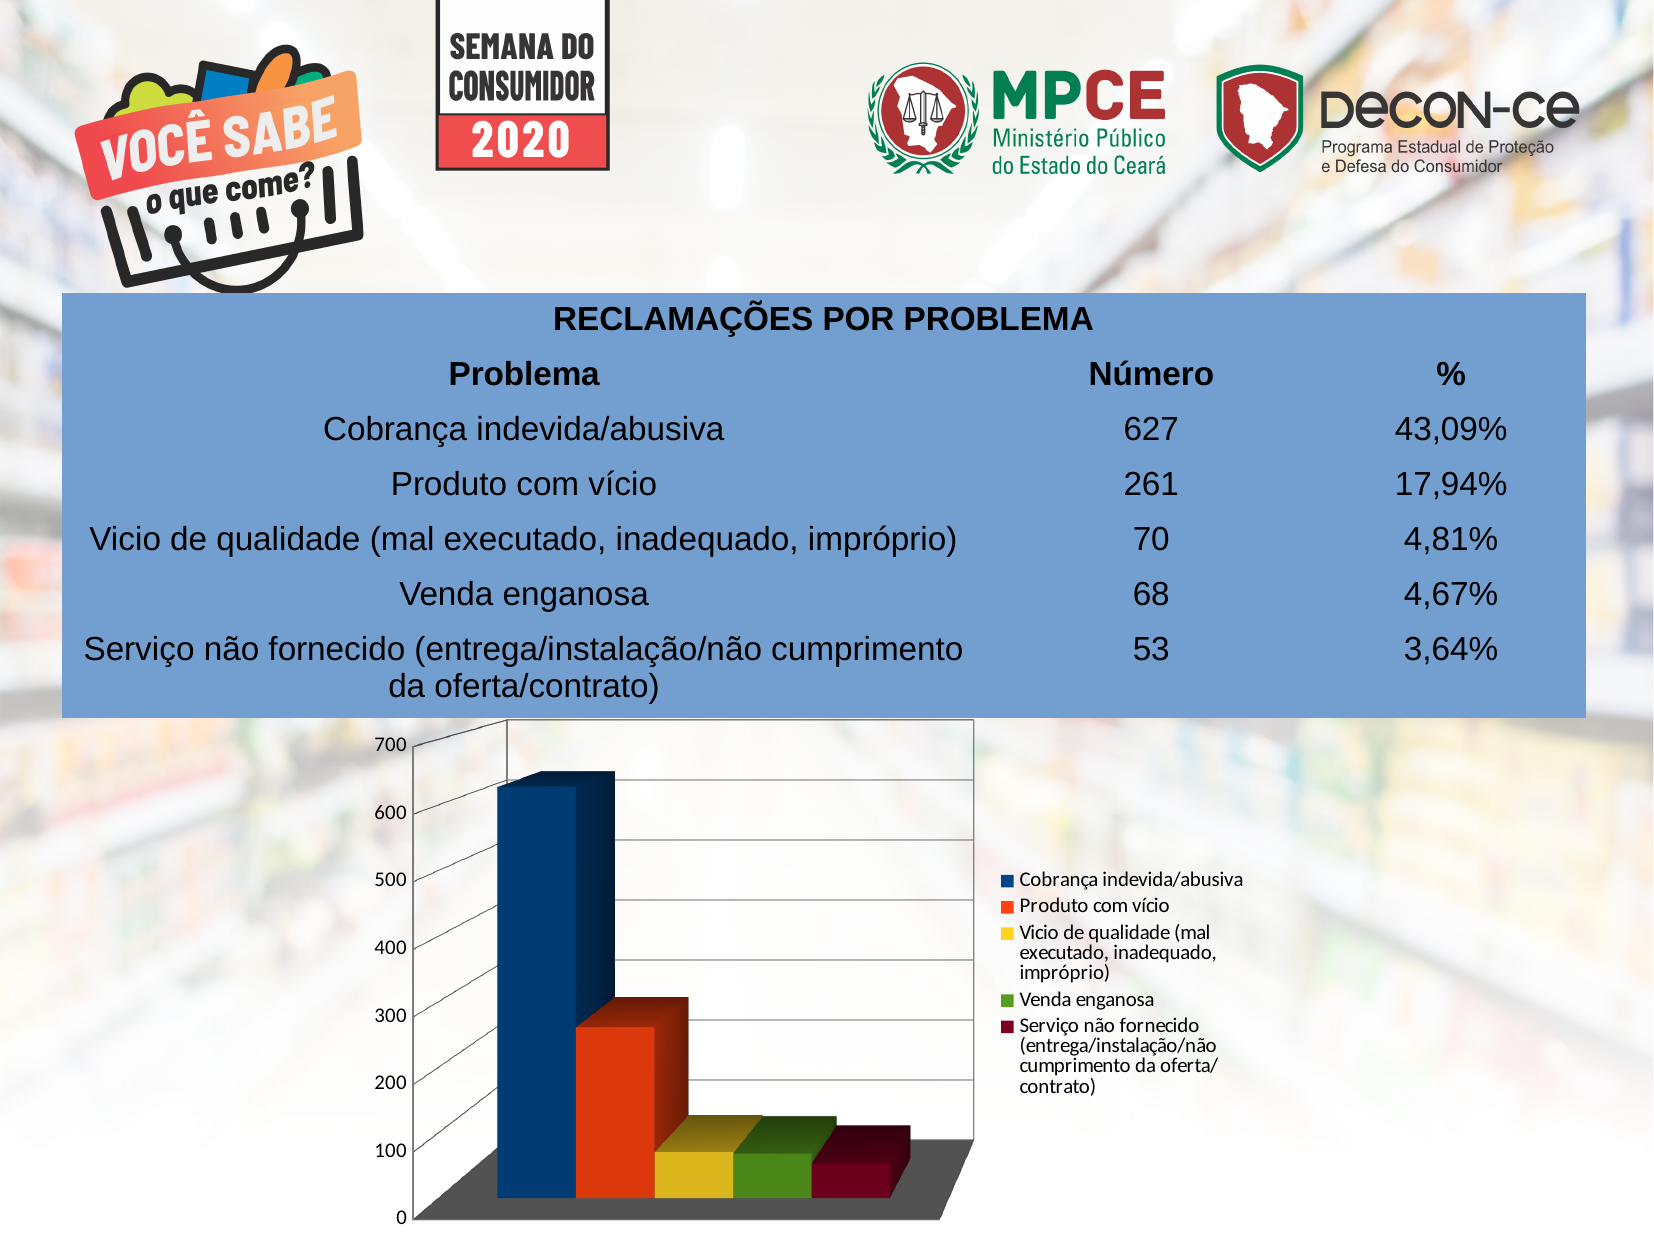

| RECLAMAÇÕES POR PROBLEMA | | |
| --- | --- | --- |
| Problema | Número | % |
| Cobrança indevida/abusiva | 627 | 43,09% |
| Produto com vício | 261 | 17,94% |
| Vicio de qualidade (mal executado, inadequado, impróprio) | 70 | 4,81% |
| Venda enganosa | 68 | 4,67% |
| Serviço não fornecido (entrega/instalação/não cumprimento da oferta/contrato) | 53 | 3,64% |
[unsupported chart]